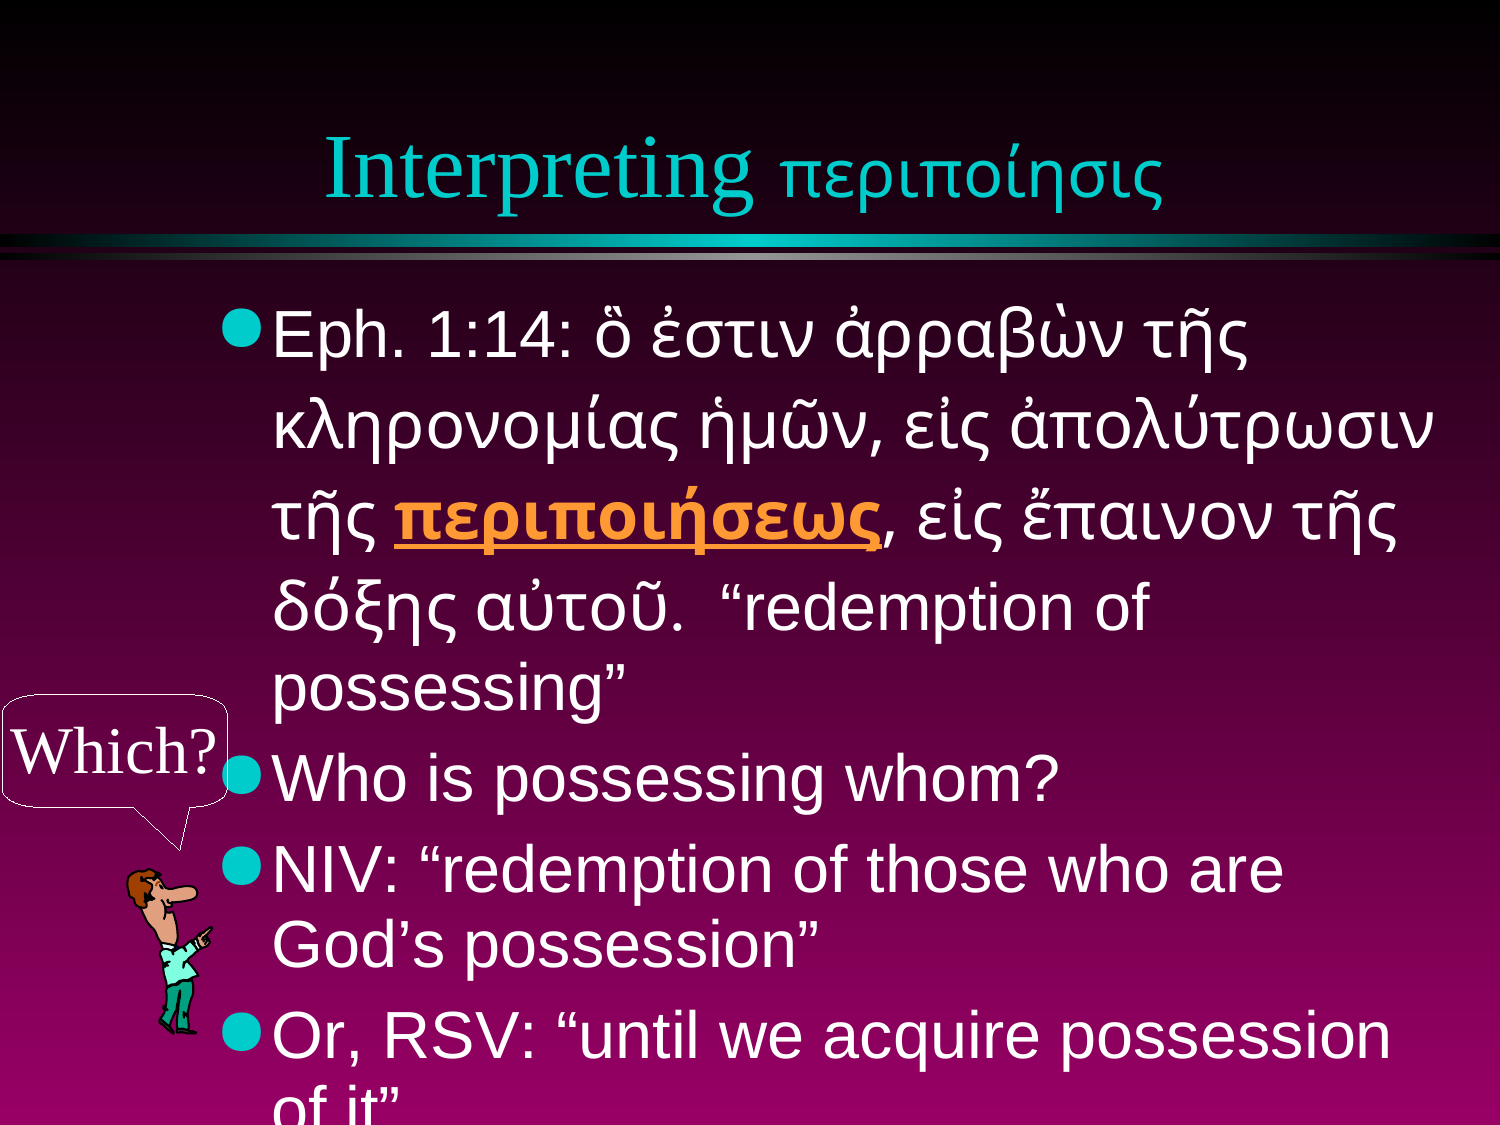

# Interpreting περιποίησις
Eph. 1:14: ὃ ἐστιν ἀρραβὼν τῆς κληρονομίας ἡμῶν, εἰς ἀπολύτρωσιν τῆς περιποιήσεως, εἰς ἔπαινον τῆς δόξης αὐτοῦ. “redemption of possessing”
Who is possessing whom?
NIV: “redemption of those who are God’s possession”
Or, RSV: “until we acquire possession of it”
Which?